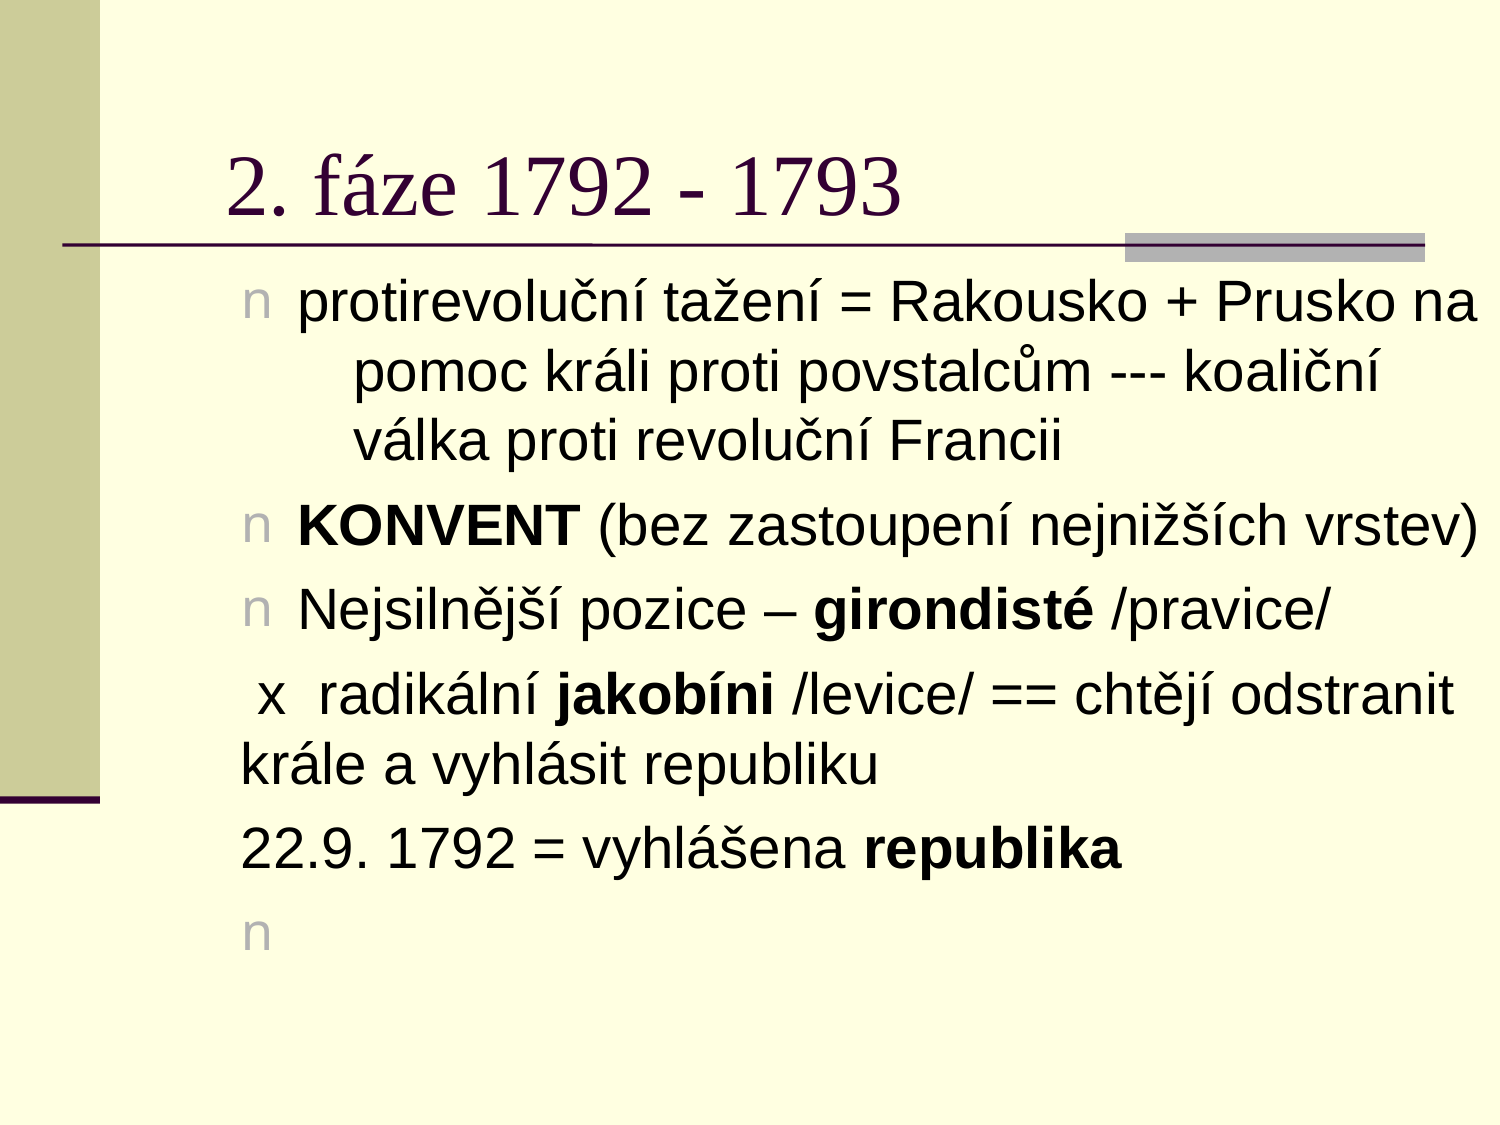

# 2. fáze 1792 - 1793
protirevoluční tažení = Rakousko + Prusko na pomoc králi proti povstalcům --- koaliční válka proti revoluční Francii
KONVENT (bez zastoupení nejnižších vrstev)
Nejsilnější pozice – girondisté /pravice/
 x radikální jakobíni /levice/ == chtějí odstranit krále a vyhlásit republiku
22.9. 1792 = vyhlášena republika